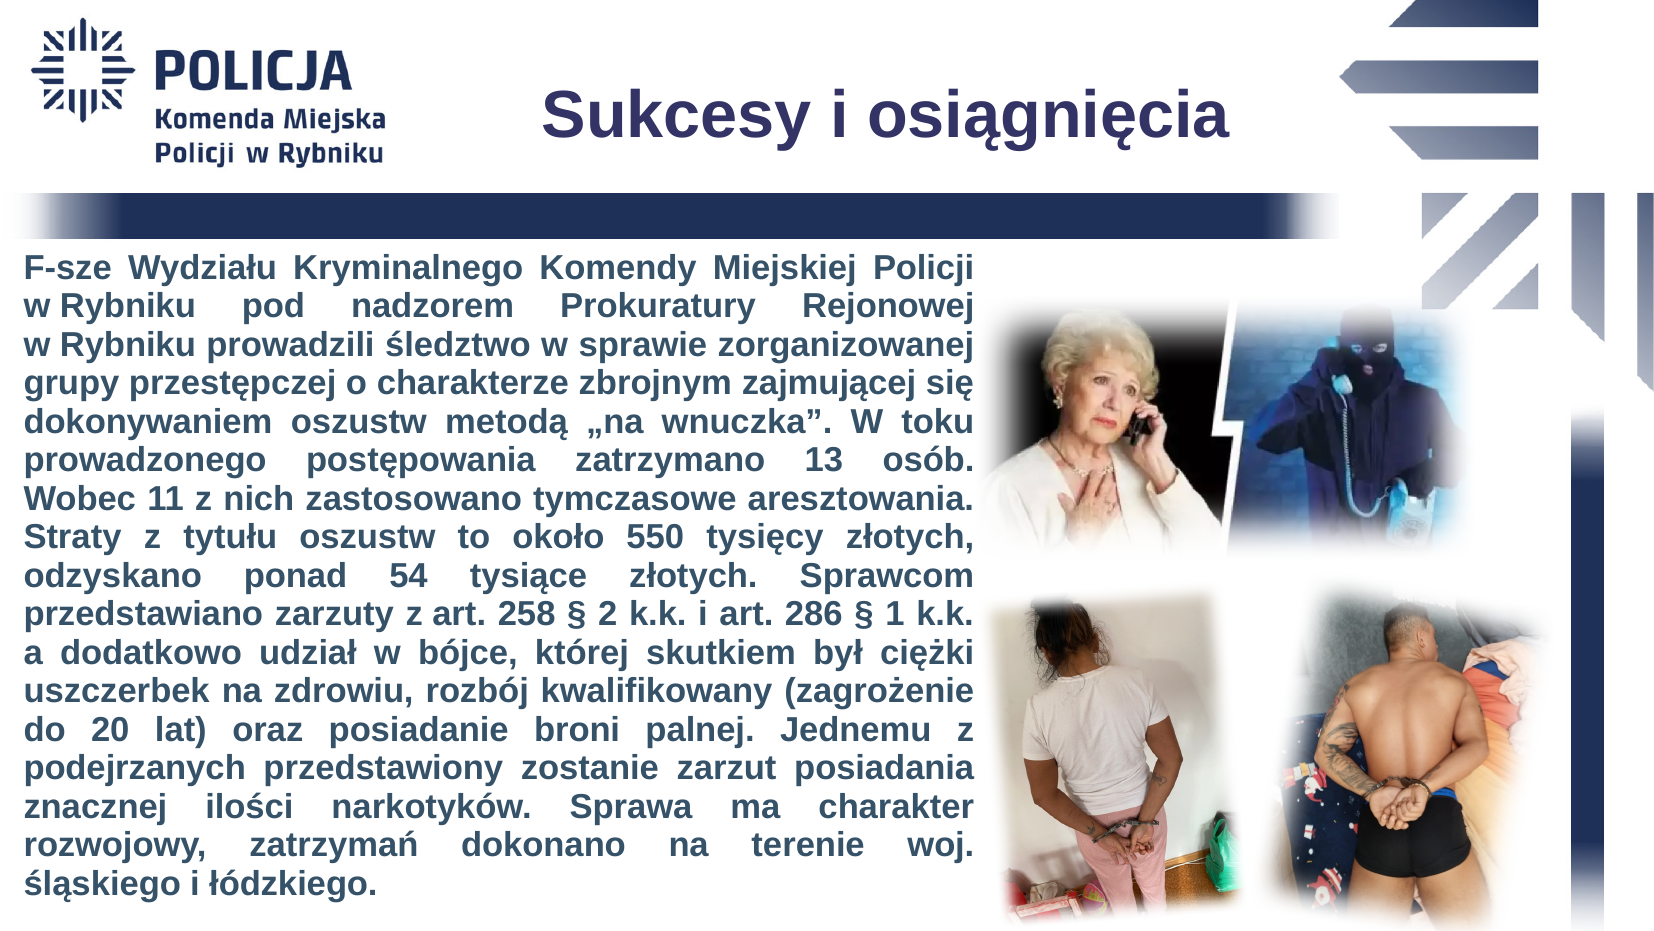

# Sukcesy i osiągnięcia
F-sze Wydziału Kryminalnego Komendy Miejskiej Policji w Rybniku pod nadzorem Prokuratury Rejonowej w Rybniku prowadzili śledztwo w sprawie zorganizowanej grupy przestępczej o charakterze zbrojnym zajmującej się dokonywaniem oszustw metodą „na wnuczka”. W toku prowadzonego postępowania zatrzymano 13 osób. Wobec 11 z nich zastosowano tymczasowe aresztowania. Straty z tytułu oszustw to około 550 tysięcy złotych, odzyskano ponad 54 tysiące złotych. Sprawcom przedstawiano zarzuty z art. 258 § 2 k.k. i art. 286 § 1 k.k. a dodatkowo udział w bójce, której skutkiem był ciężki uszczerbek na zdrowiu, rozbój kwalifikowany (zagrożenie do 20 lat) oraz posiadanie broni palnej. Jednemu z podejrzanych przedstawiony zostanie zarzut posiadania znacznej ilości narkotyków. Sprawa ma charakter rozwojowy, zatrzymań dokonano na terenie woj. śląskiego i łódzkiego.